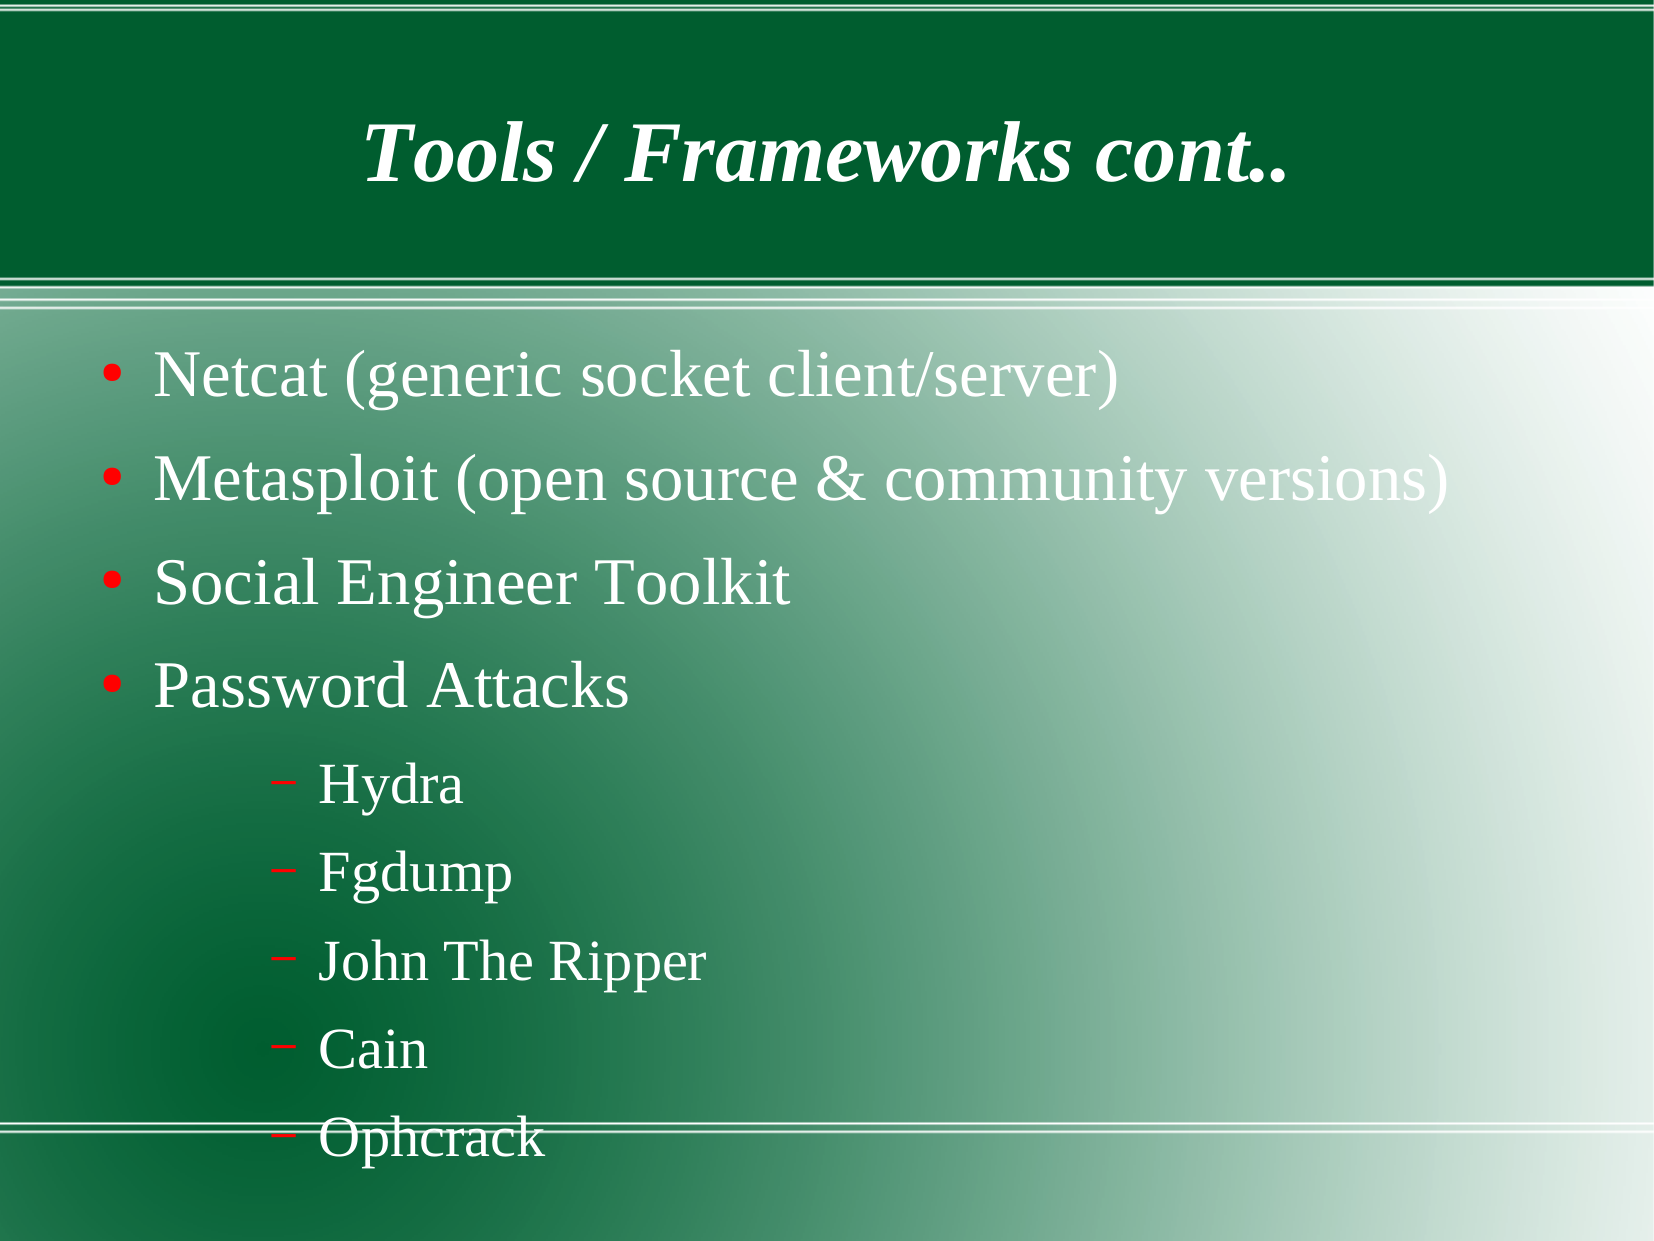

# Tools / Frameworks cont..
Netcat (generic socket client/server)
Metasploit (open source & community versions)
Social Engineer Toolkit
Password Attacks
Hydra
Fgdump
John The Ripper
Cain
Ophcrack